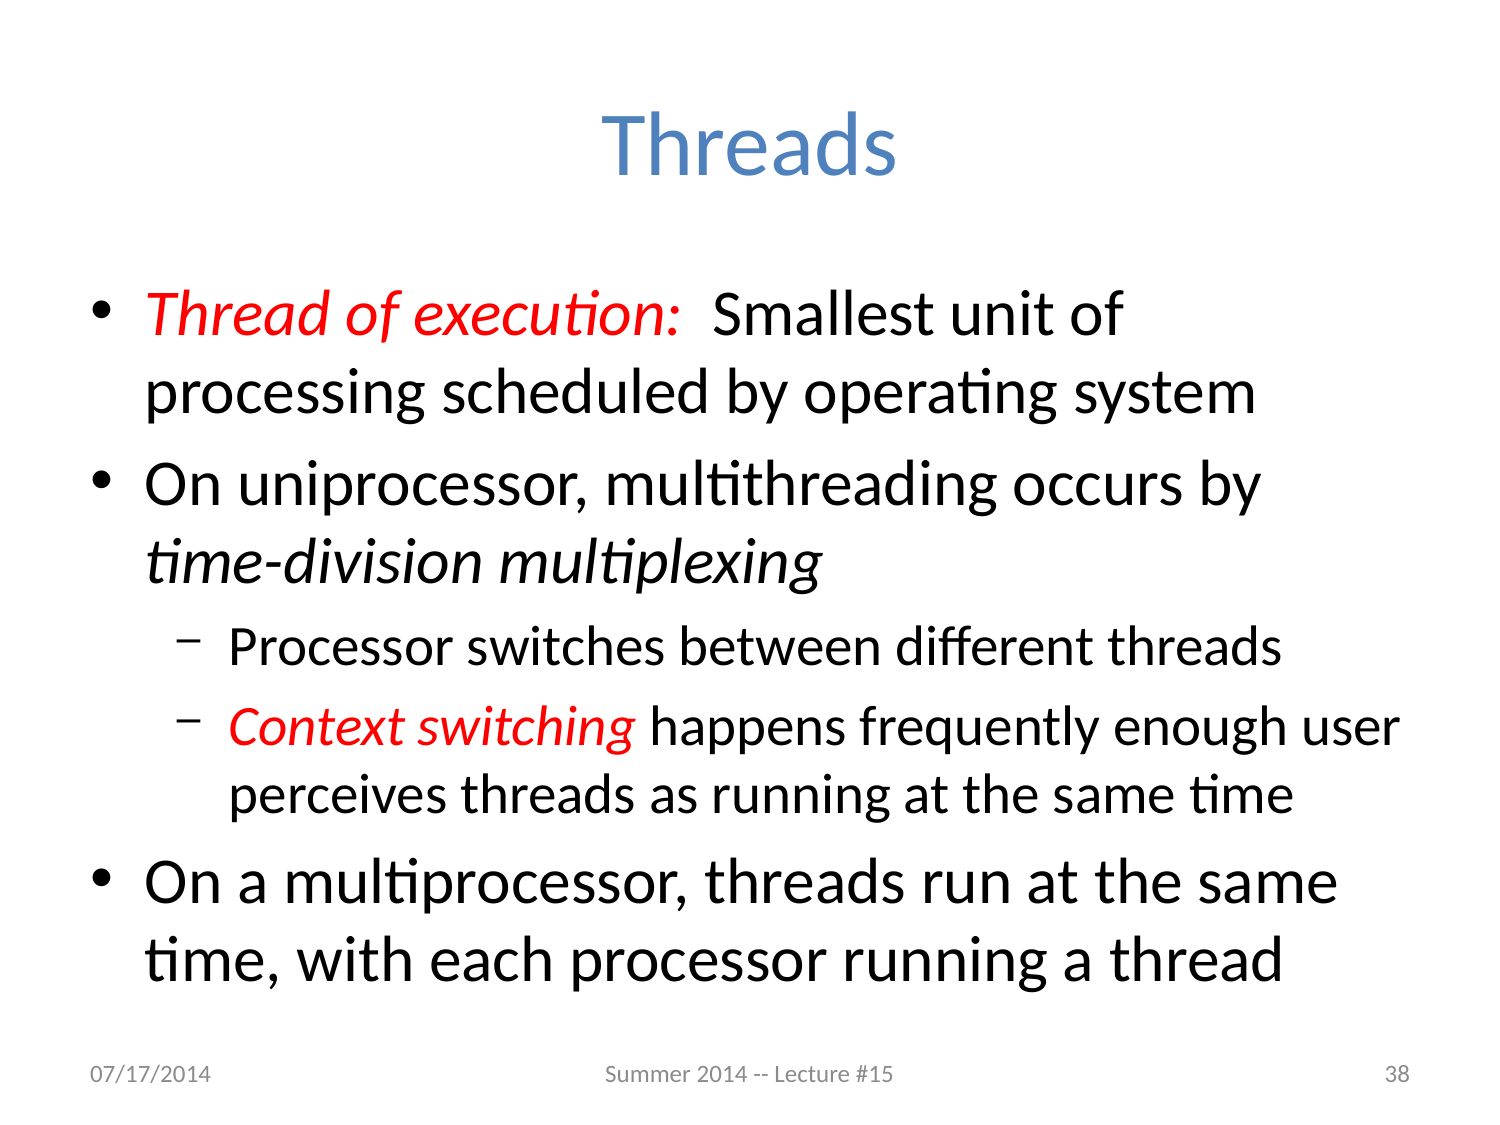

# Threads
Thread of execution: Smallest unit of processing scheduled by operating system
On uniprocessor, multithreading occurs by time-division multiplexing
Processor switches between different threads
Context switching happens frequently enough user perceives threads as running at the same time
On a multiprocessor, threads run at the same time, with each processor running a thread
07/17/2014
Summer 2014 -- Lecture #15